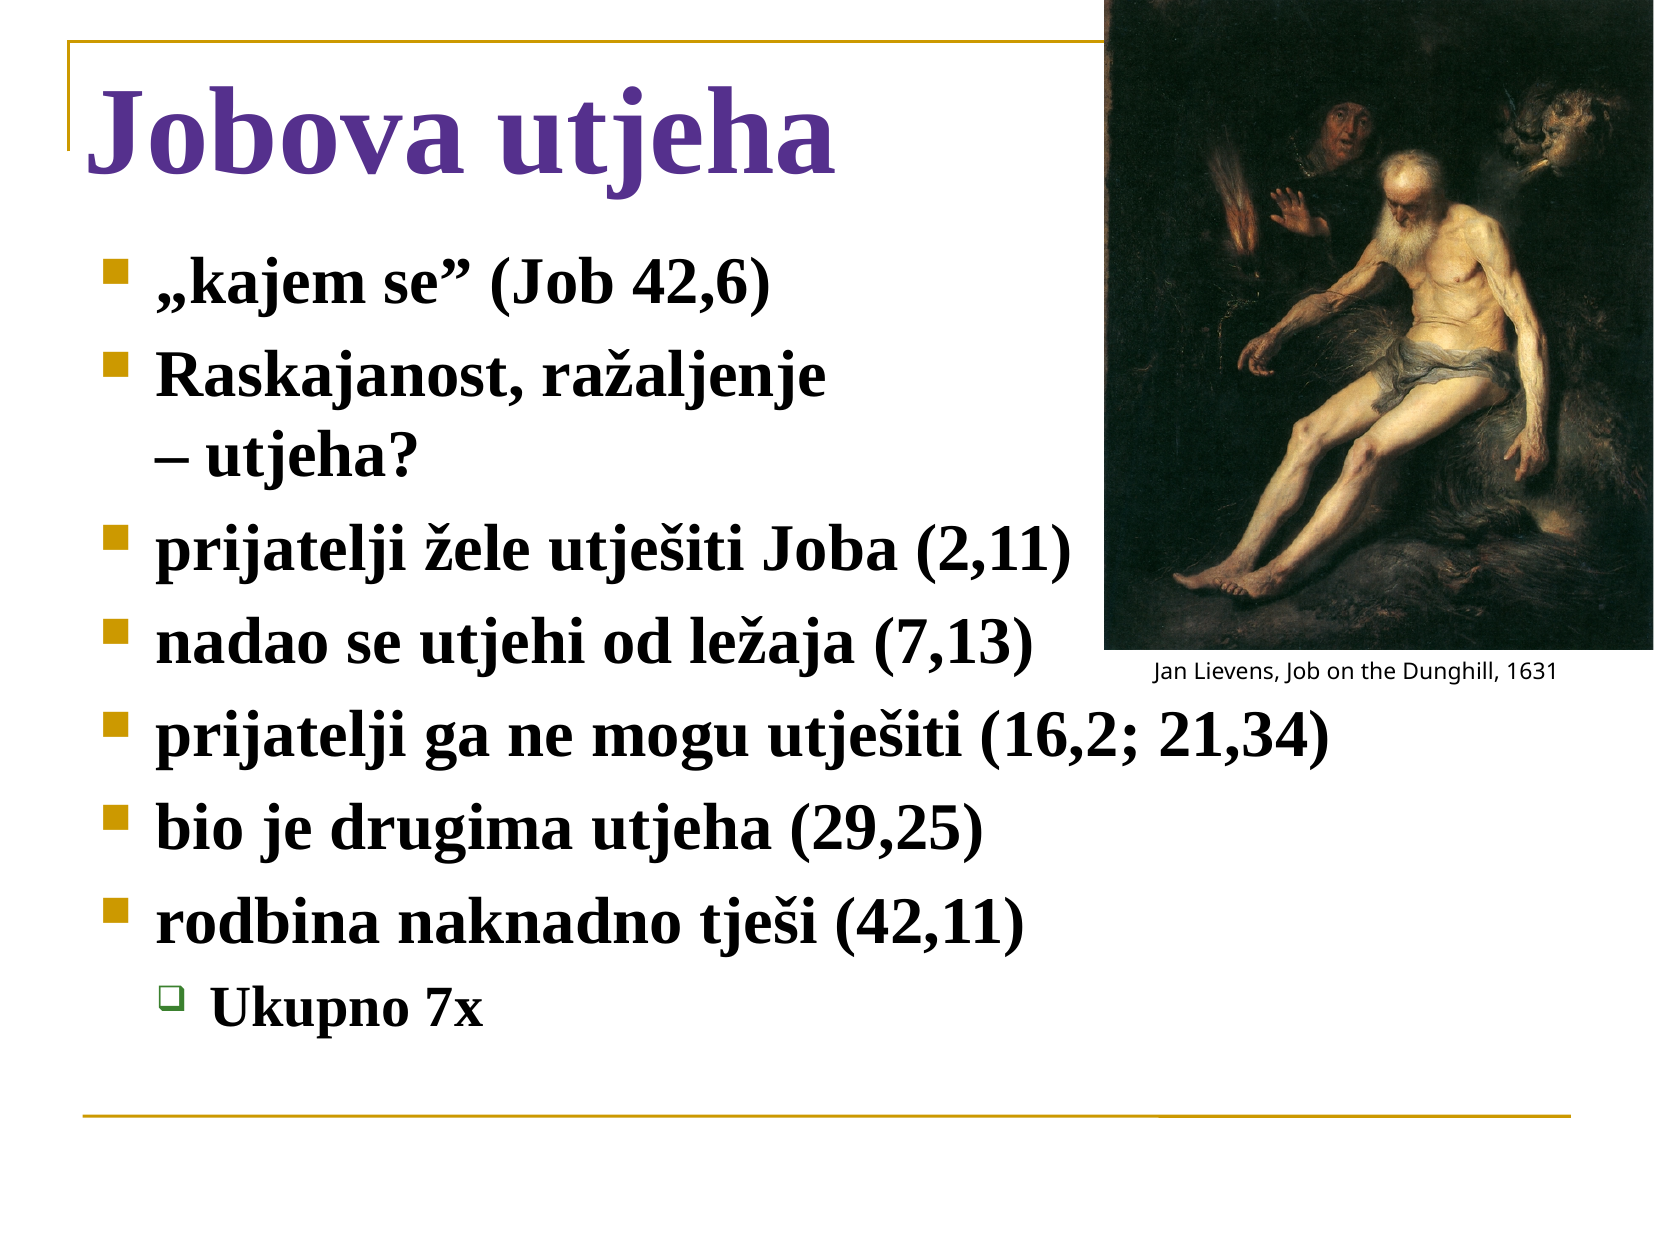

# Jobova utjeha
„kajem se” (Job 42,6)
Raskajanost, ražaljenje
– utjeha?
prijatelji žele utješiti Joba (2,11)
nadao se utjehi od ležaja (7,13)
prijatelji ga ne mogu utješiti (16,2; 21,34)
bio je drugima utjeha (29,25)
rodbina naknadno tješi (42,11)
Ukupno 7x
Jan Lievens, Job on the Dunghill, 1631